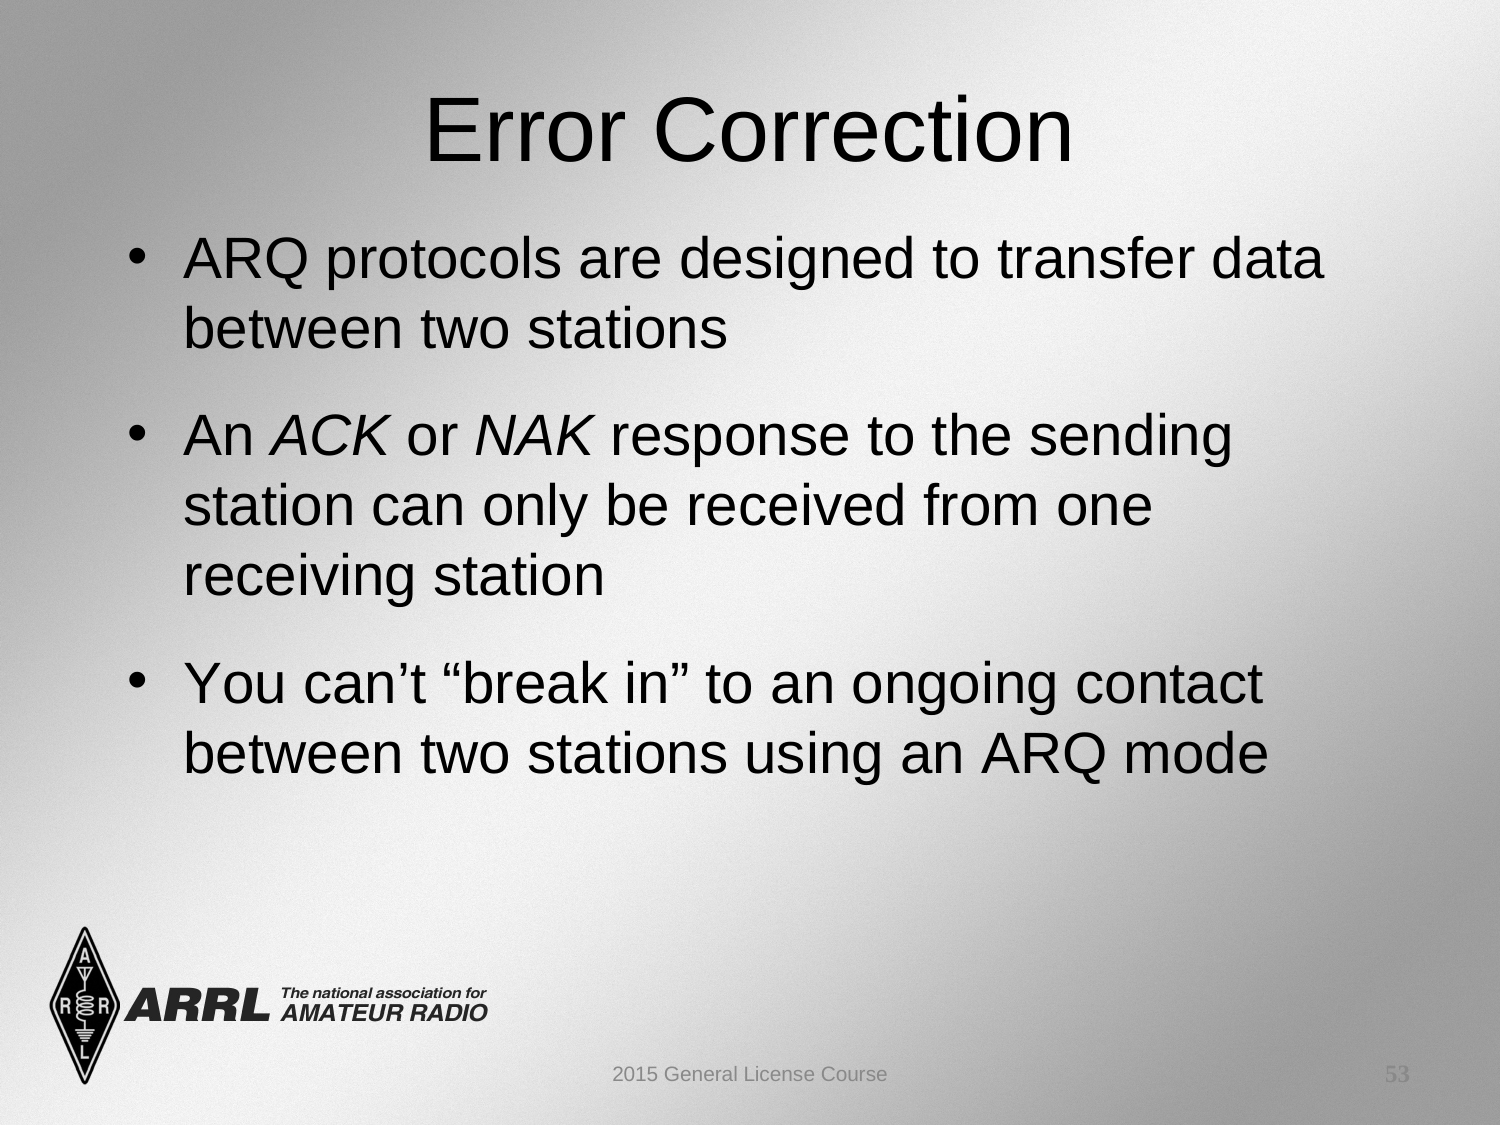

Error Correction
ARQ protocols are designed to transfer data between two stations
An ACK or NAK response to the sending station can only be received from one receiving station
You can’t “break in” to an ongoing contact between two stations using an ARQ mode
2015 General License Course